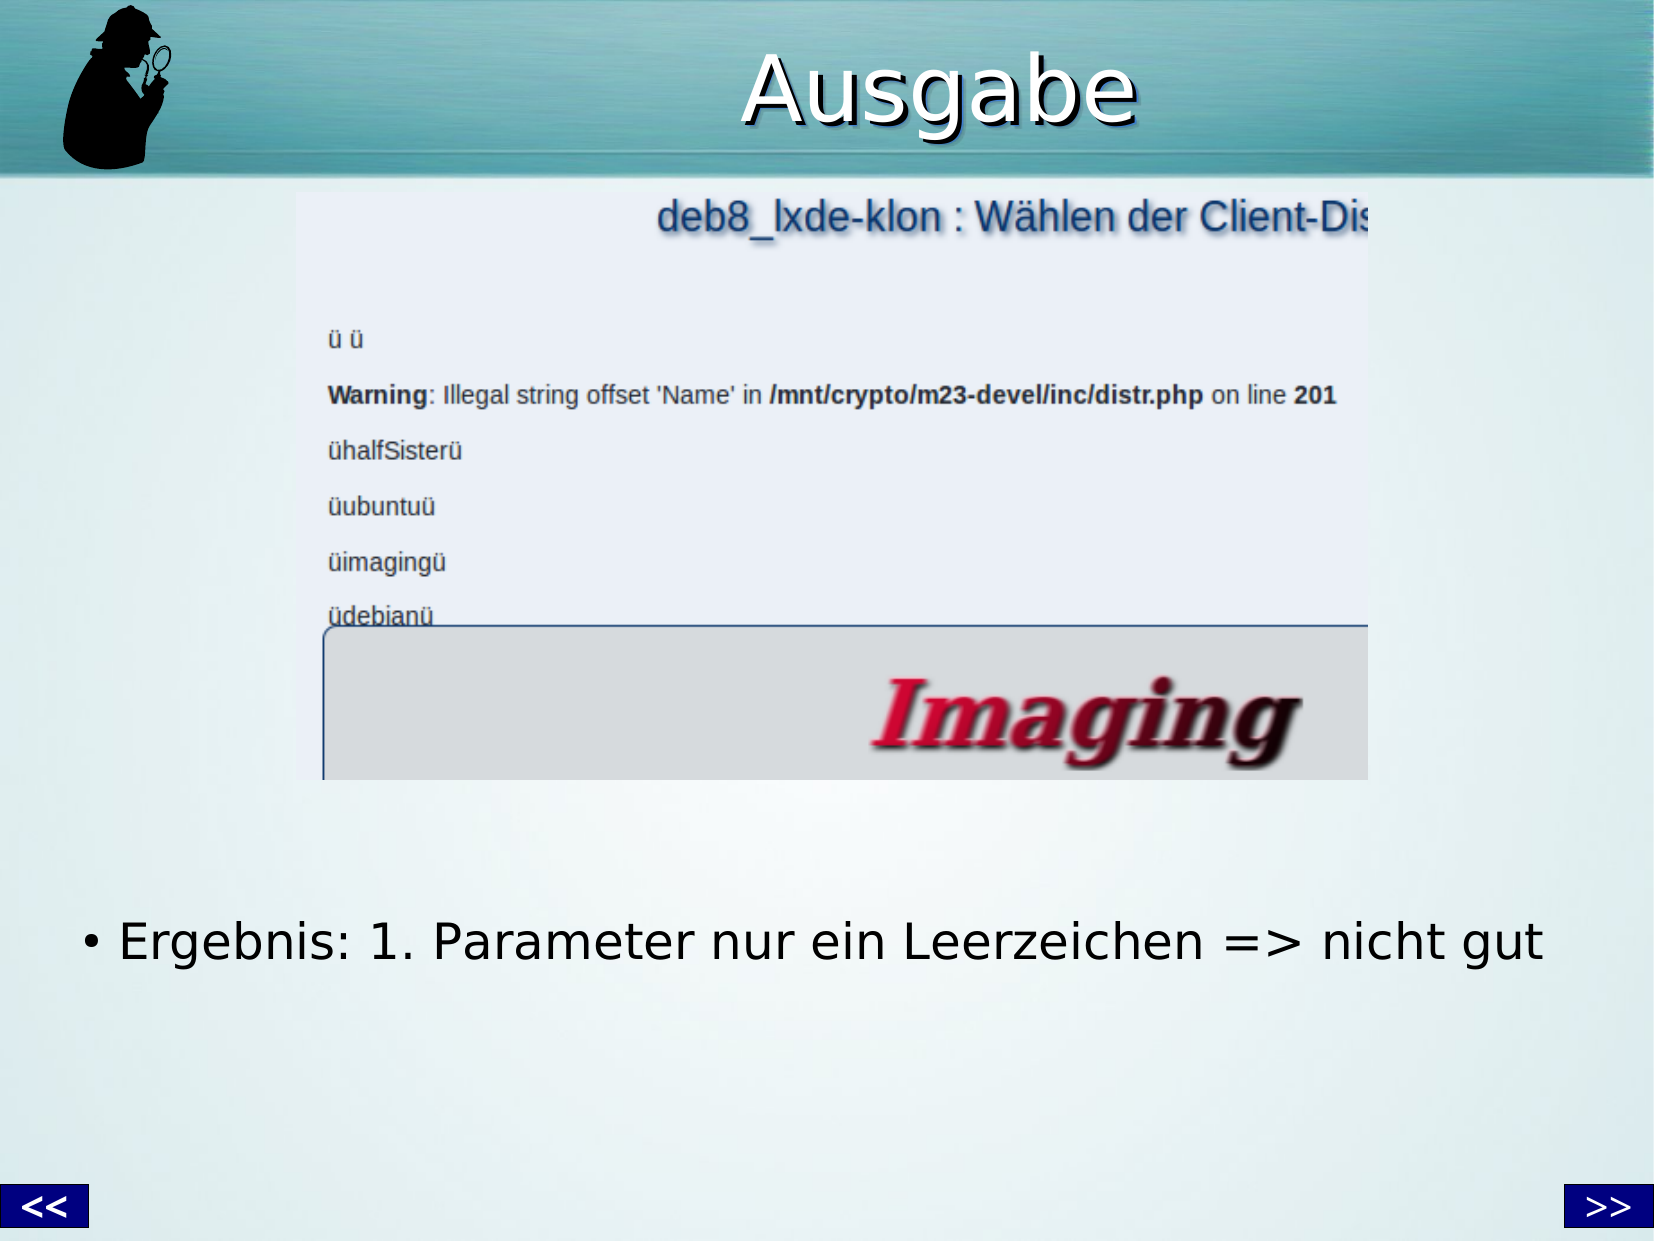

# Ausgabe
Ergebnis: 1. Parameter nur ein Leerzeichen => nicht gut